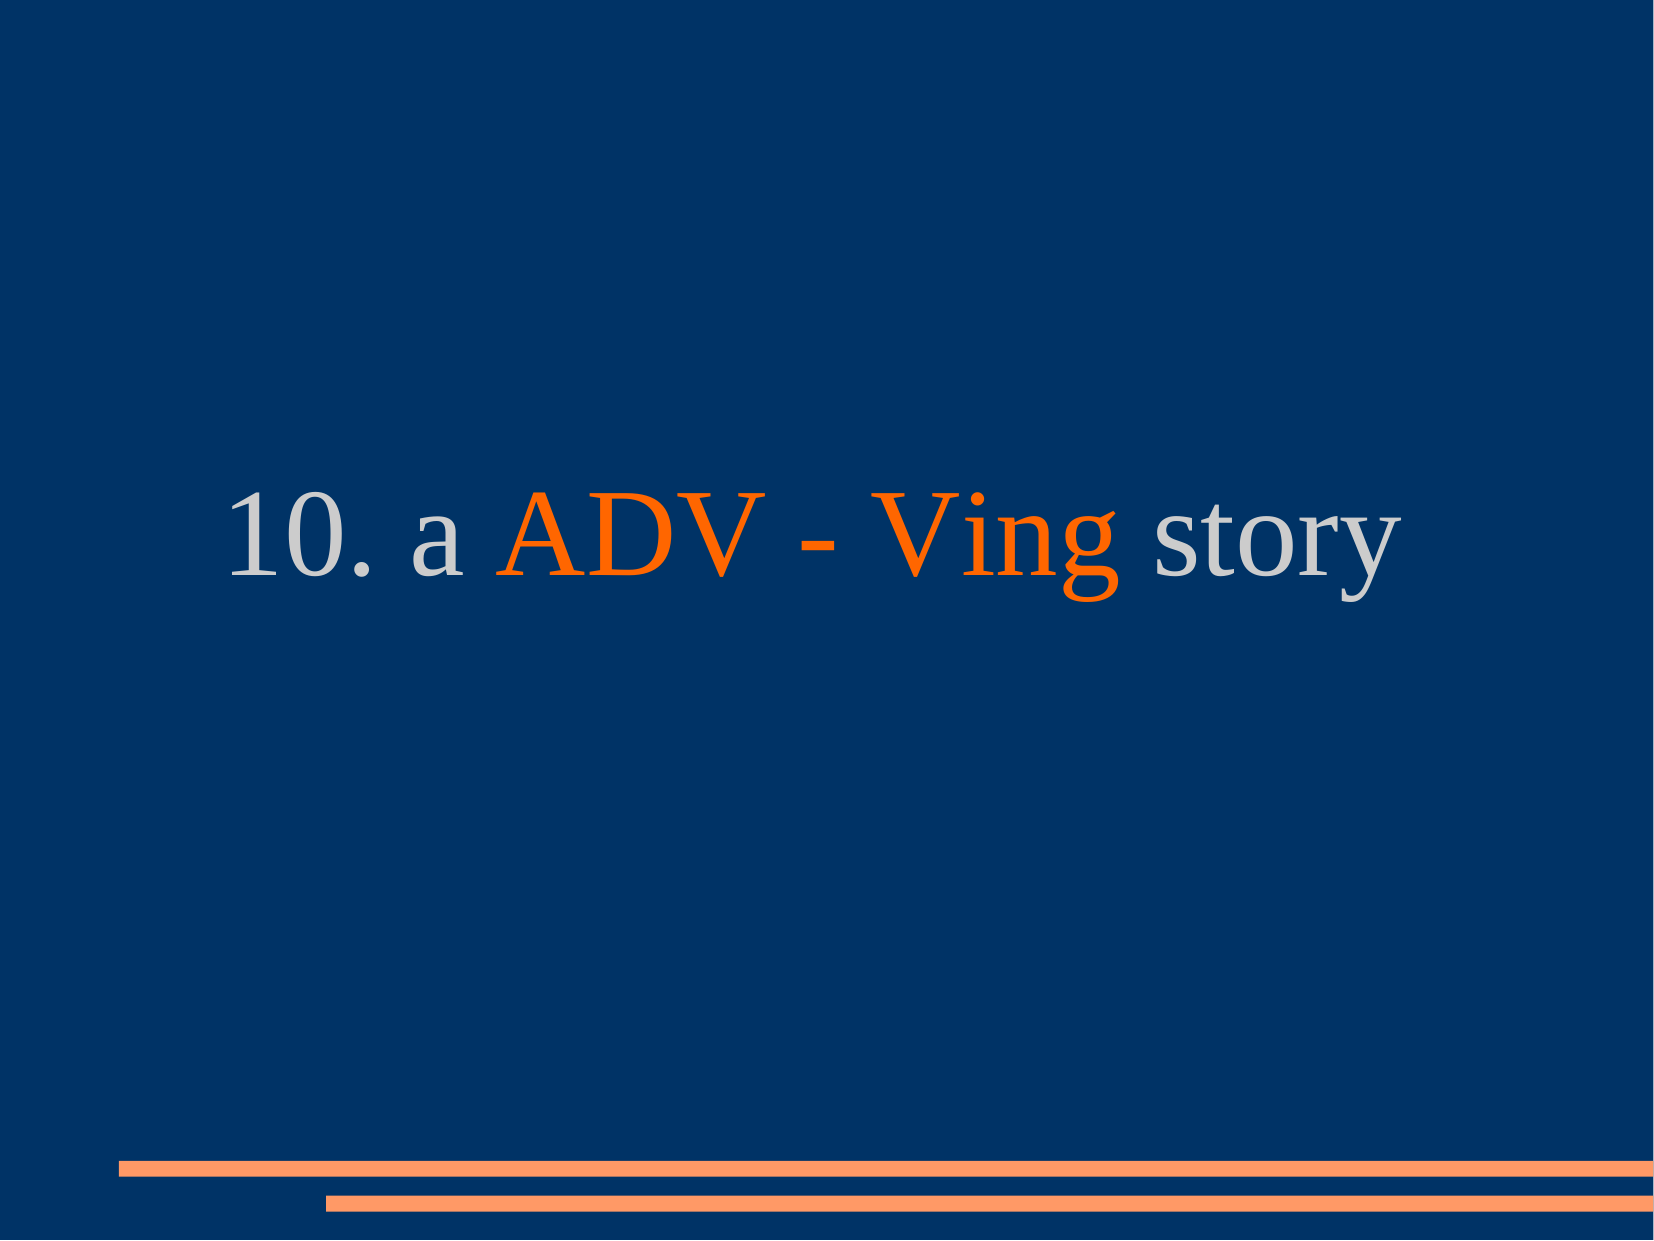

# 10. a ADV - Ving story